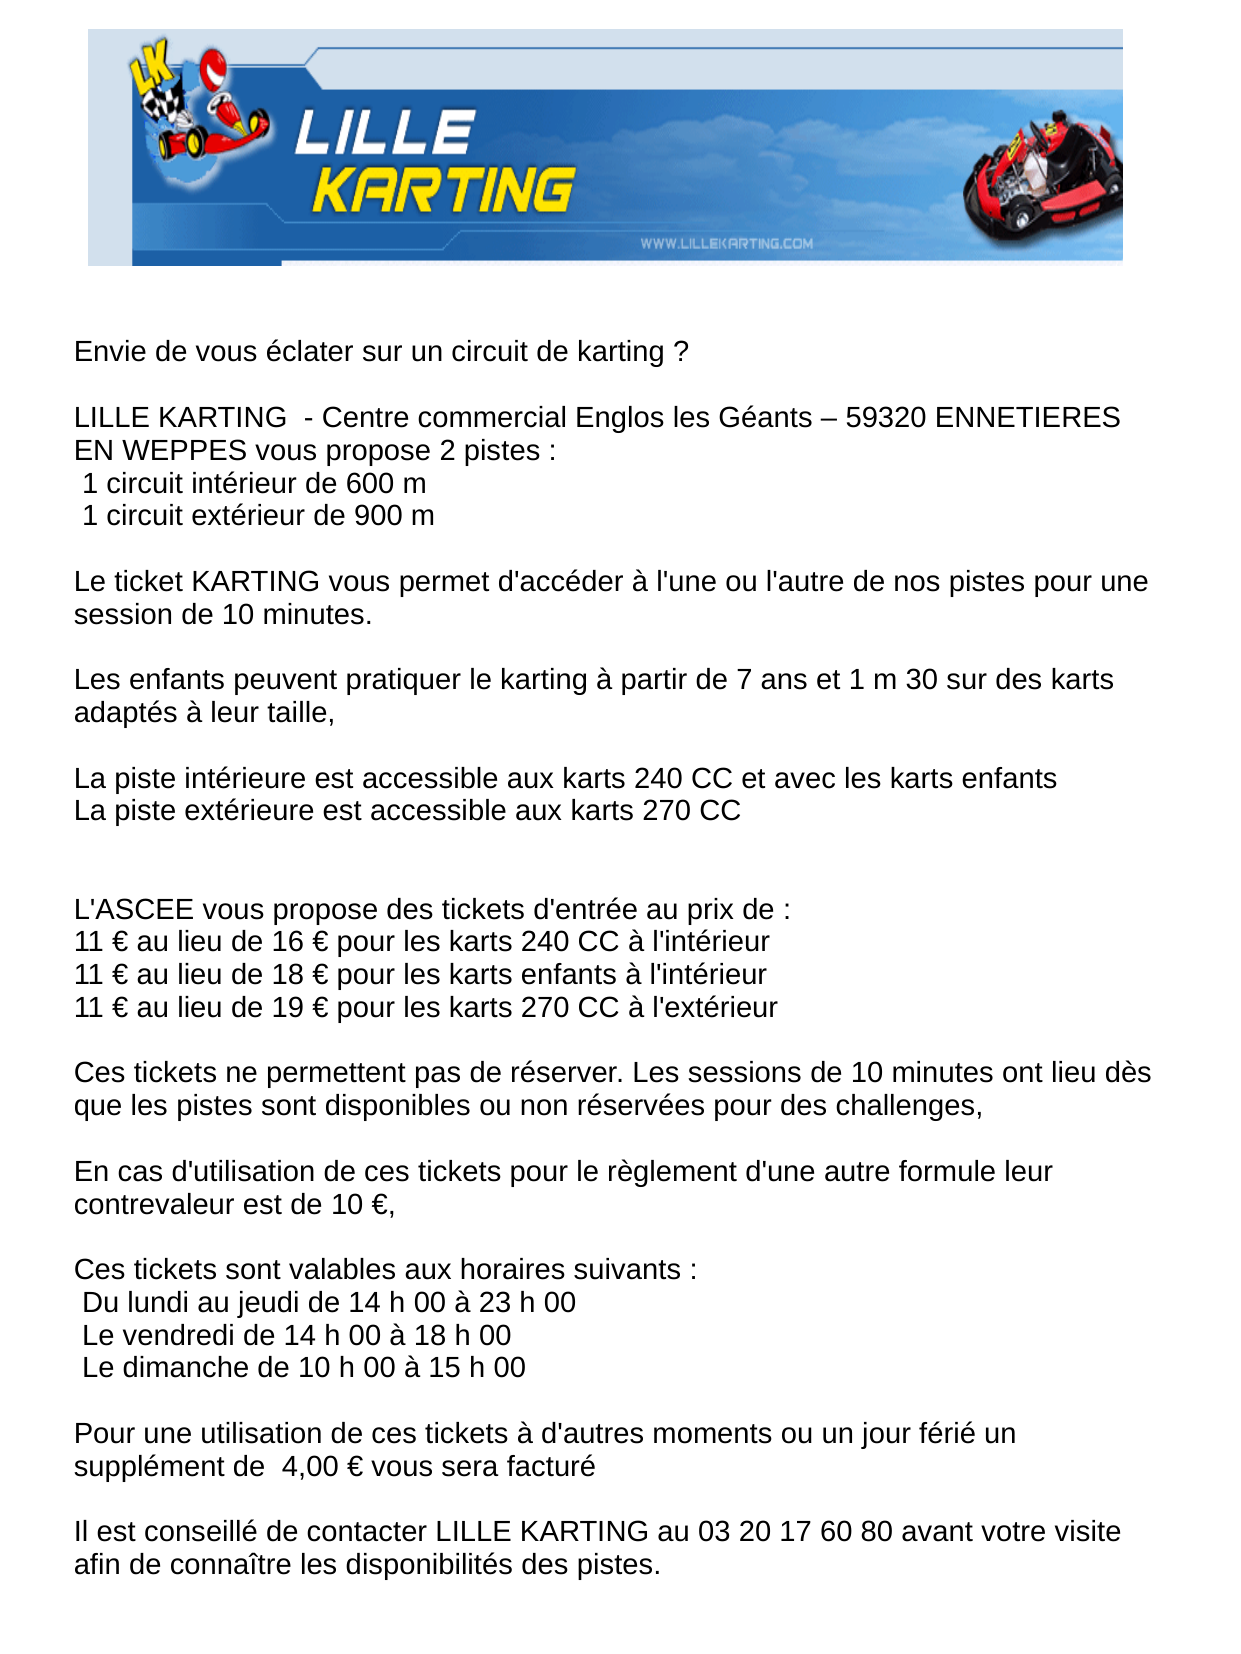

Envie de vous éclater sur un circuit de karting ?
LILLE KARTING - Centre commercial Englos les Géants – 59320 ENNETIERES EN WEPPES vous propose 2 pistes :
 1 circuit intérieur de 600 m
 1 circuit extérieur de 900 m
Le ticket KARTING vous permet d'accéder à l'une ou l'autre de nos pistes pour une session de 10 minutes.
Les enfants peuvent pratiquer le karting à partir de 7 ans et 1 m 30 sur des karts adaptés à leur taille,
La piste intérieure est accessible aux karts 240 CC et avec les karts enfants
La piste extérieure est accessible aux karts 270 CC
L'ASCEE vous propose des tickets d'entrée au prix de :
11 € au lieu de 16 € pour les karts 240 CC à l'intérieur
11 € au lieu de 18 € pour les karts enfants à l'intérieur
11 € au lieu de 19 € pour les karts 270 CC à l'extérieur
Ces tickets ne permettent pas de réserver. Les sessions de 10 minutes ont lieu dès que les pistes sont disponibles ou non réservées pour des challenges,
En cas d'utilisation de ces tickets pour le règlement d'une autre formule leur contrevaleur est de 10 €,
Ces tickets sont valables aux horaires suivants :
 Du lundi au jeudi de 14 h 00 à 23 h 00
 Le vendredi de 14 h 00 à 18 h 00
 Le dimanche de 10 h 00 à 15 h 00
Pour une utilisation de ces tickets à d'autres moments ou un jour férié un supplément de 4,00 € vous sera facturé
Il est conseillé de contacter LILLE KARTING au 03 20 17 60 80 avant votre visite afin de connaître les disponibilités des pistes.